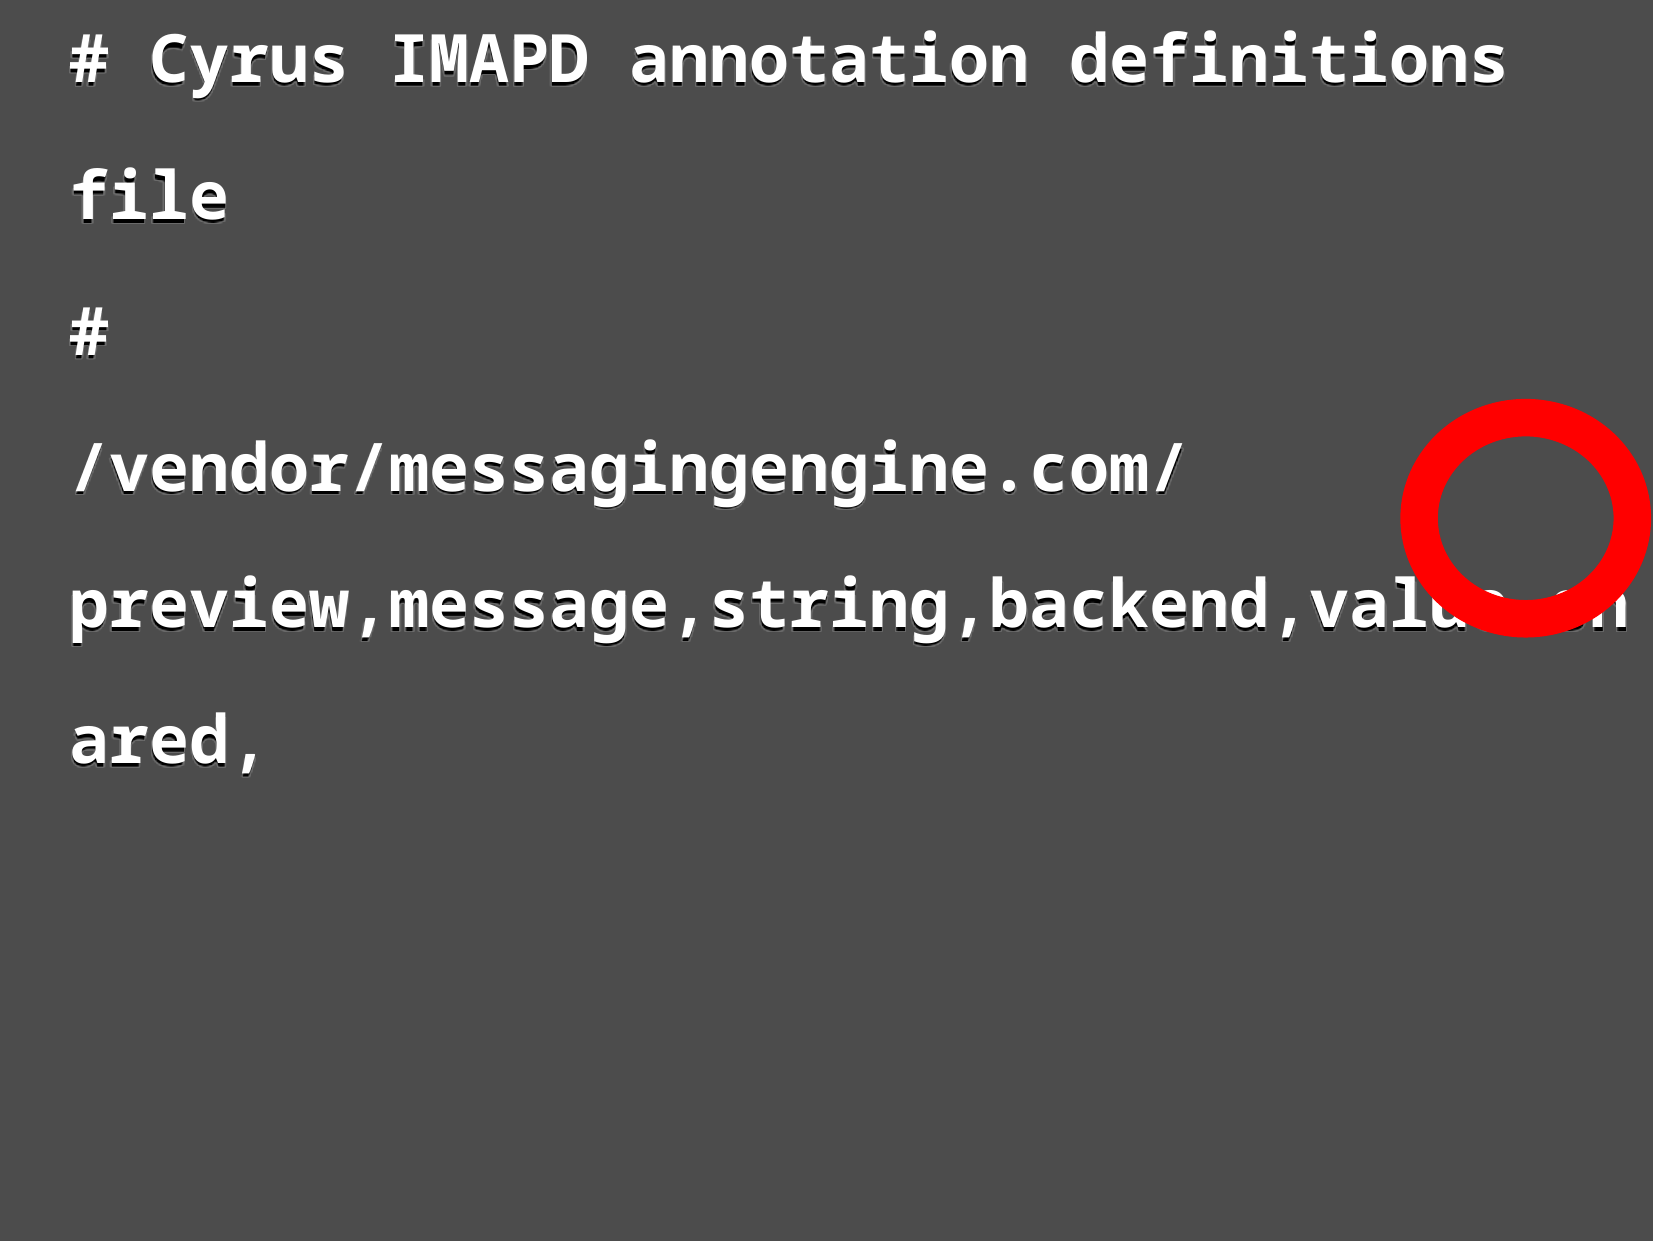

# # # Cyrus IMAPD annotation definitions file # /vendor/messagingengine.com/ preview,message,string,backend,value.shared,